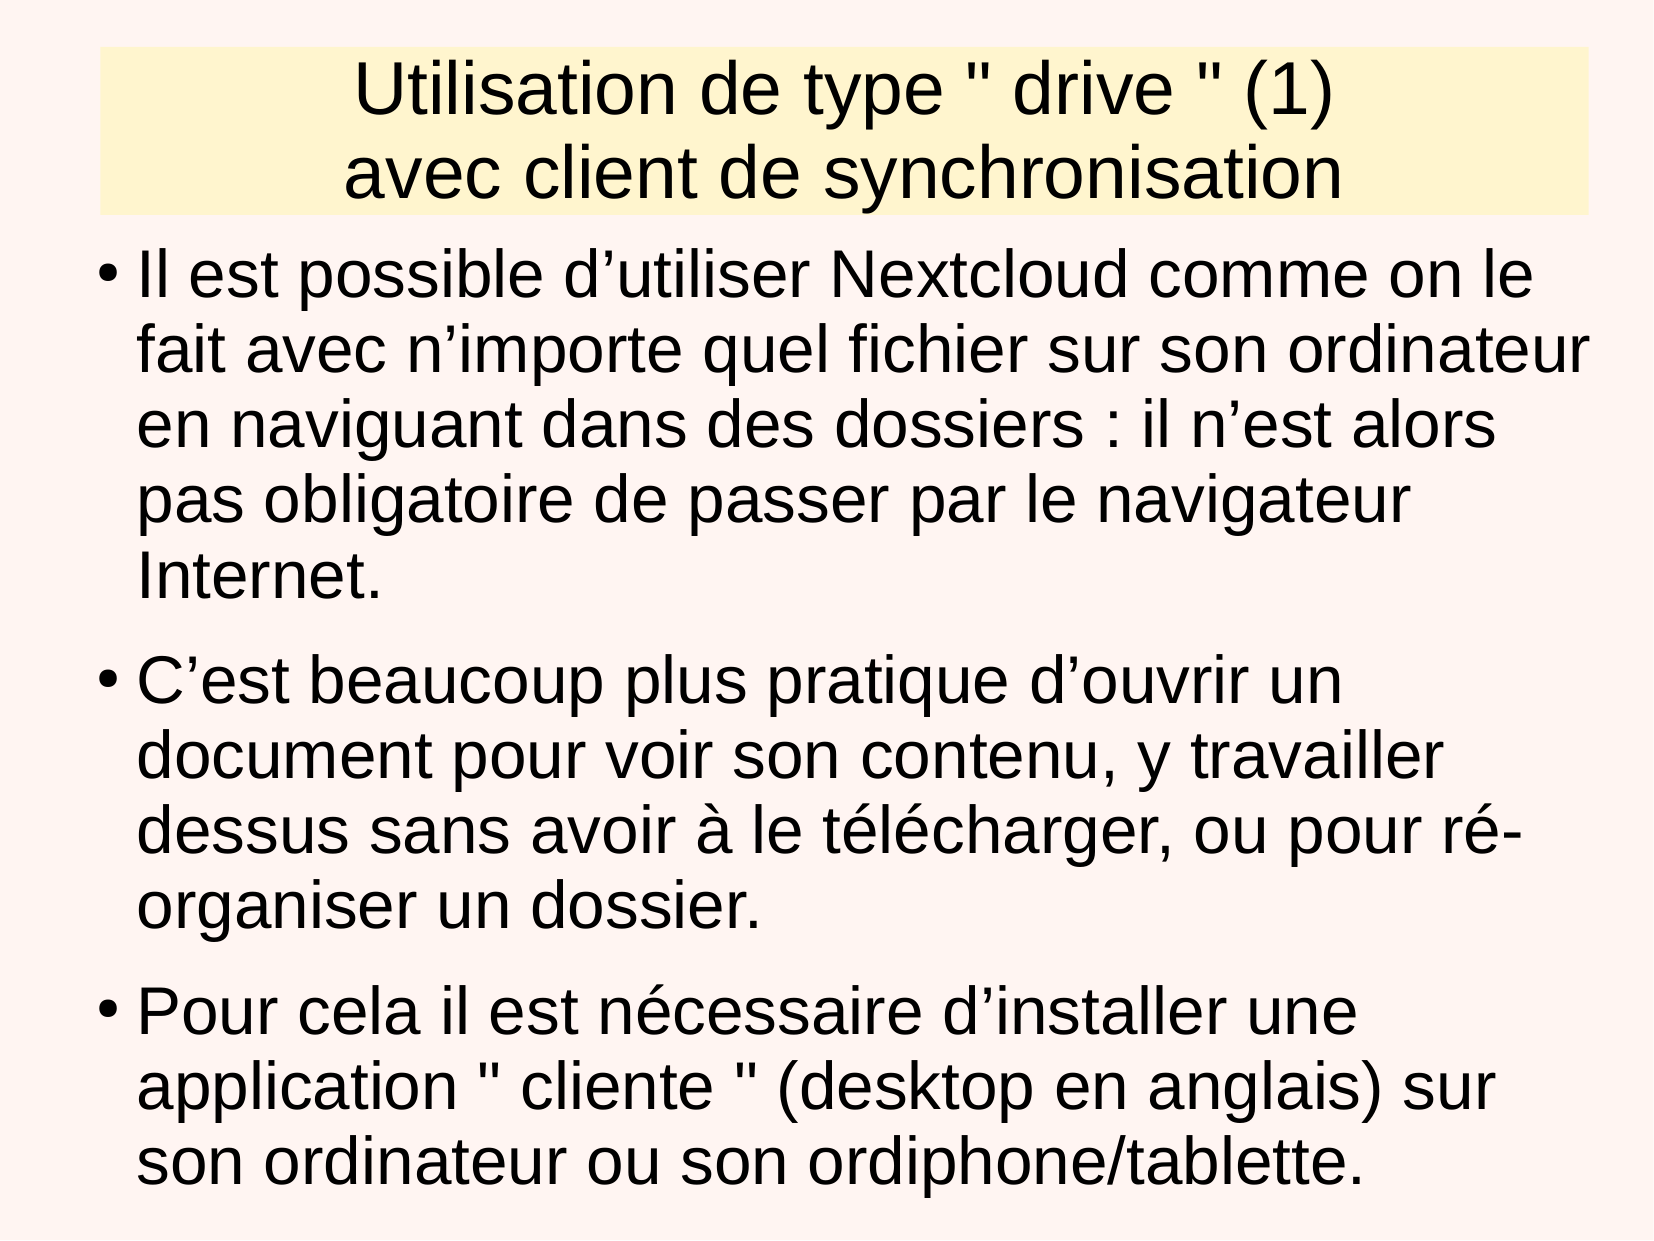

# Utilisation de type " drive " (1) avec client de synchronisation
Il est possible d’utiliser Nextcloud comme on le fait avec n’importe quel fichier sur son ordinateur en naviguant dans des dossiers : il n’est alors pas obligatoire de passer par le navigateur Internet.
C’est beaucoup plus pratique d’ouvrir un document pour voir son contenu, y travailler dessus sans avoir à le télécharger, ou pour ré-organiser un dossier.
Pour cela il est nécessaire d’installer une application " cliente " (desktop en anglais) sur son ordinateur ou son ordiphone/tablette.